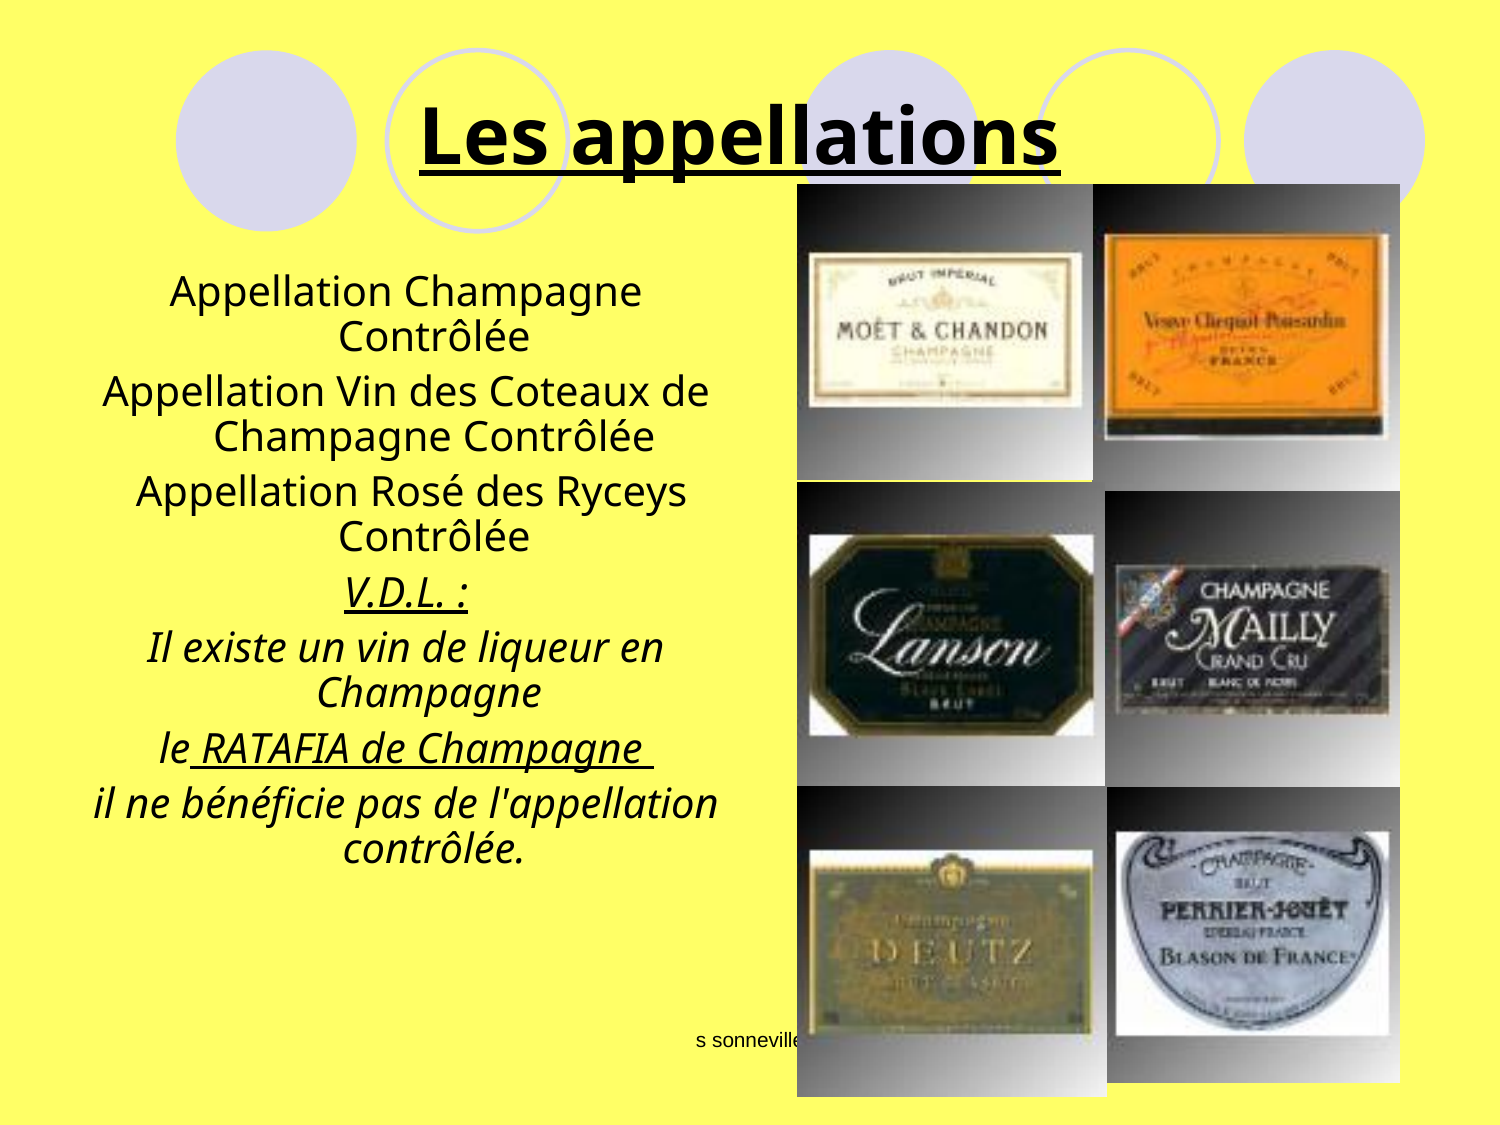

# Les appellations
Appellation Champagne Contrôlée
Appellation Vin des Coteaux de Champagne Contrôlée
 Appellation Rosé des Ryceys Contrôlée
V.D.L. :
Il existe un vin de liqueur en Champagne
le RATAFIA de Champagne
il ne bénéficie pas de l'appellation contrôlée.